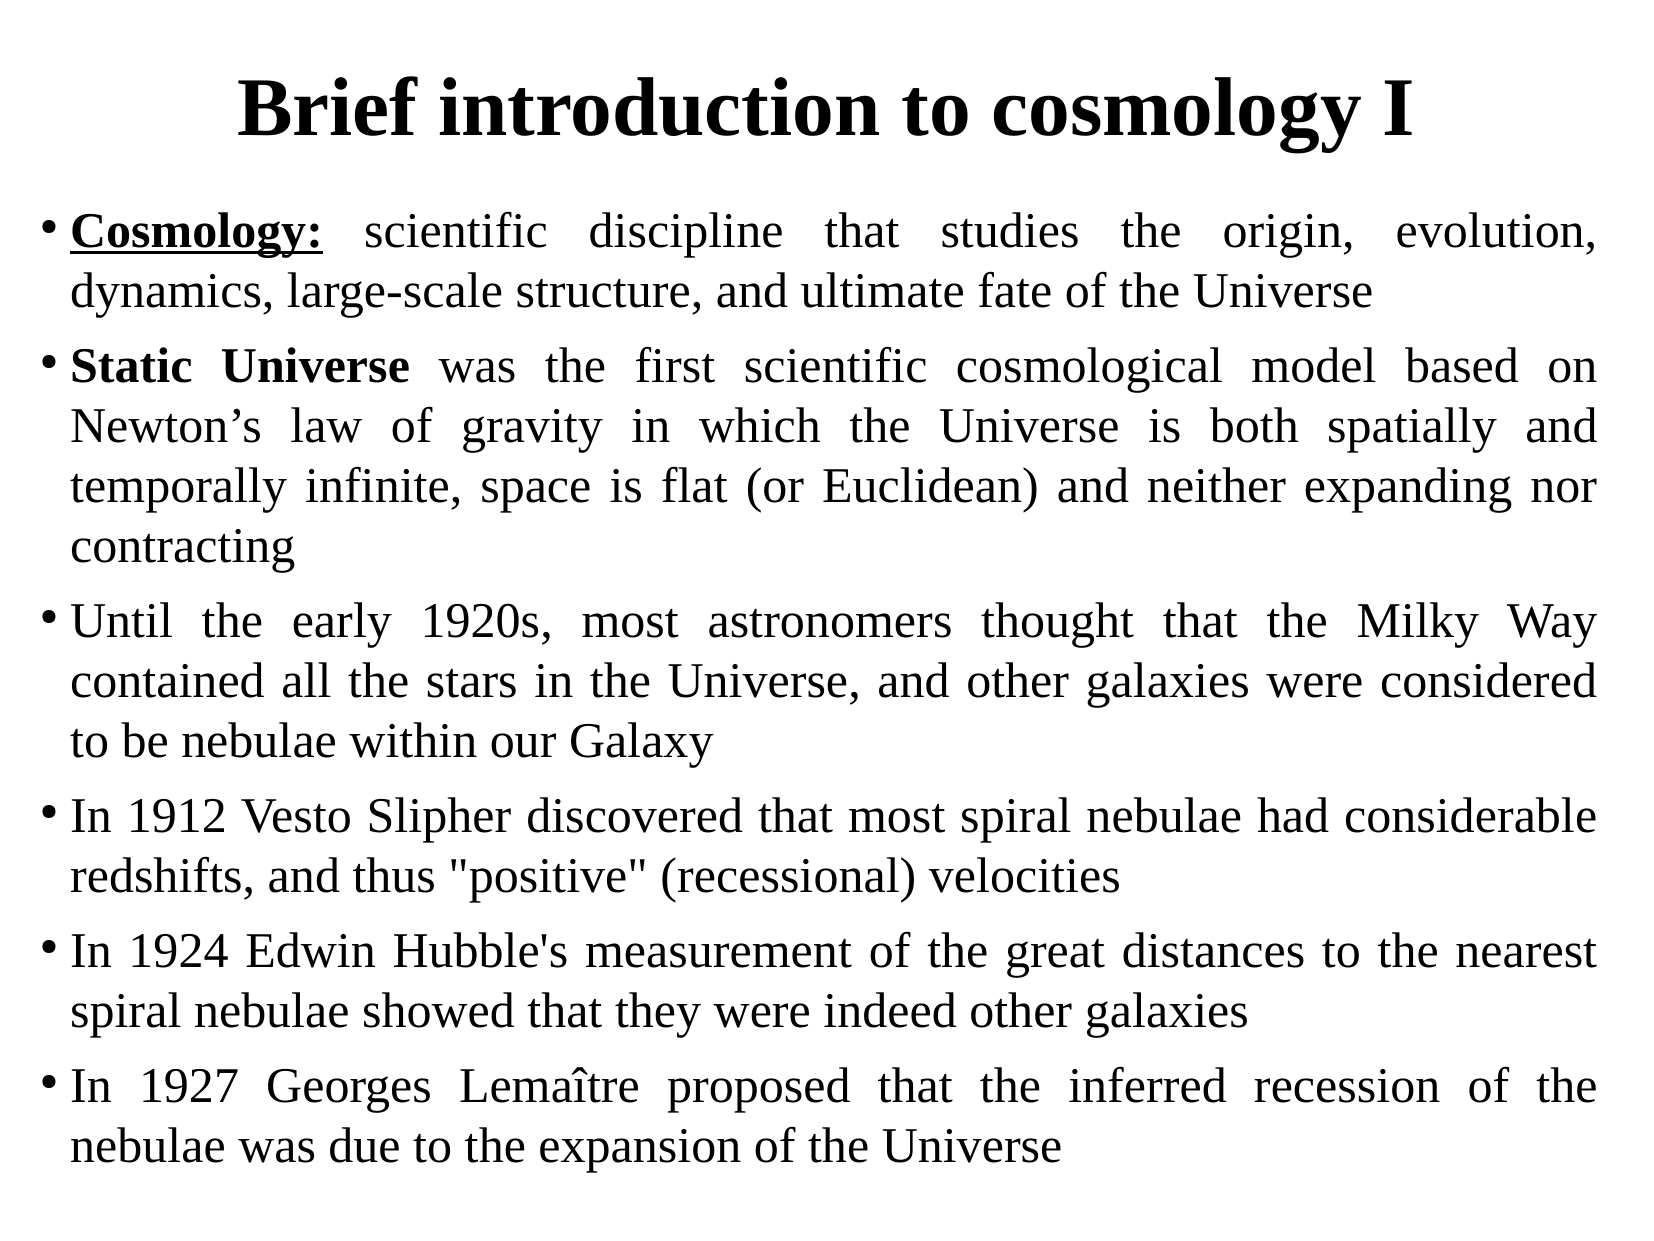

# Brief introduction to cosmology I
Cosmology: scientific discipline that studies the origin, evolution, dynamics, large-scale structure, and ultimate fate of the Universe
Static Universe was the first scientific cosmological model based on Newton’s law of gravity in which the Universe is both spatially and temporally infinite, space is flat (or Euclidean) and neither expanding nor contracting
Until the early 1920s, most astronomers thought that the Milky Way contained all the stars in the Universe, and other galaxies were considered to be nebulae within our Galaxy
In 1912 Vesto Slipher discovered that most spiral nebulae had considerable redshifts, and thus "positive" (recessional) velocities
In 1924 Edwin Hubble's measurement of the great distances to the nearest spiral nebulae showed that they were indeed other galaxies
In 1927 Georges Lemaître proposed that the inferred recession of the nebulae was due to the expansion of the Universe